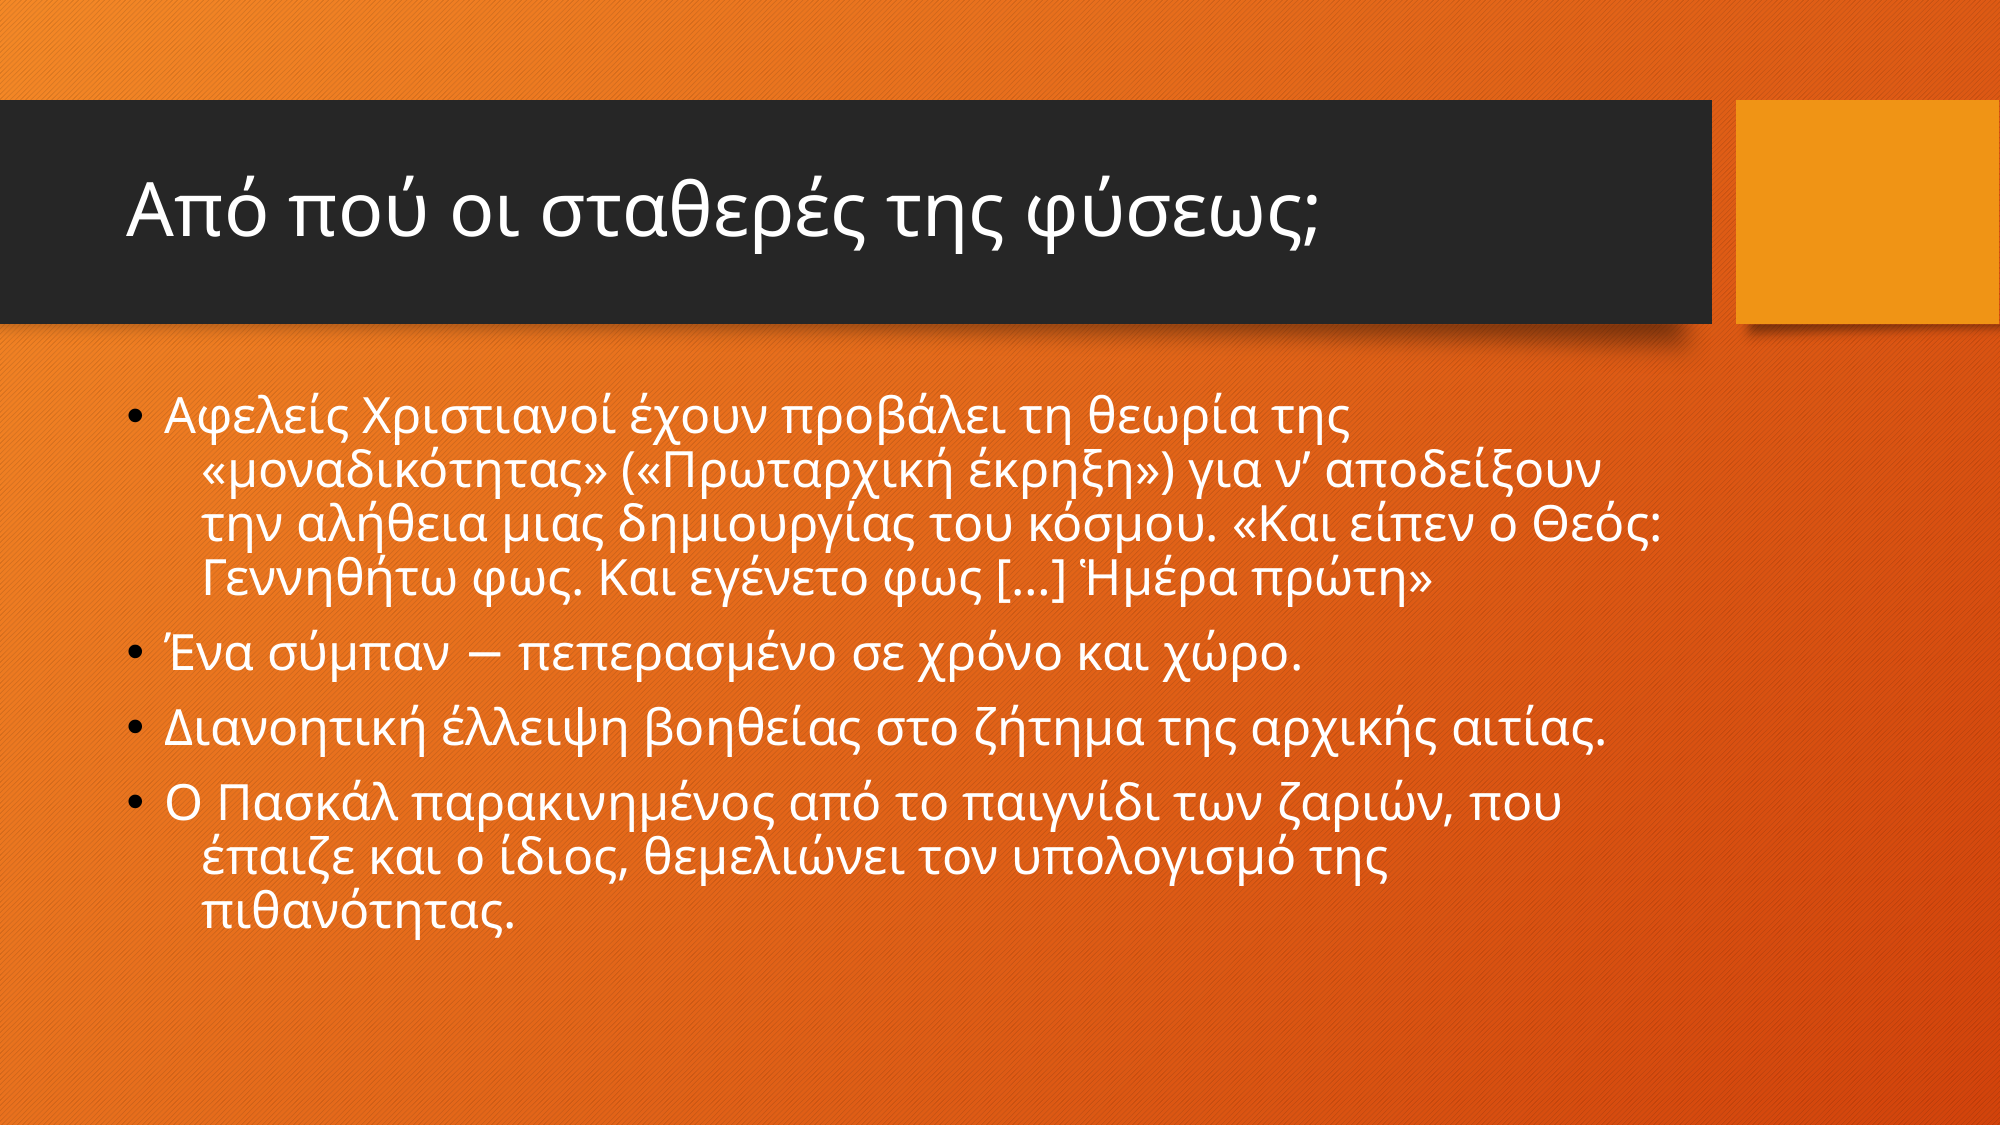

# Από πού οι σταθερές της φύσεως;
Αφελείς Χριστιανοί έχουν προβάλει τη θεωρία της «μοναδικότητας» («Πρωταρχική έκρηξη») για ν’ αποδείξουν την αλήθεια μιας δημιουργίας του κόσμου. «Και είπεν ο Θεός: Γεννηθήτω φως. Και εγένετο φως […] Ἡμέρα πρώτη»
Ένα σύμπαν − πεπερασμένο σε χρόνο και χώρο.
Διανοητική έλλειψη βοηθείας στο ζήτημα της αρχικής αιτίας.
Ο Πασκάλ παρακινημένος από το παιγνίδι των ζαριών, που έπαιζε και ο ίδιος, θεμελιώνει τον υπολογισμό της πιθανότητας.